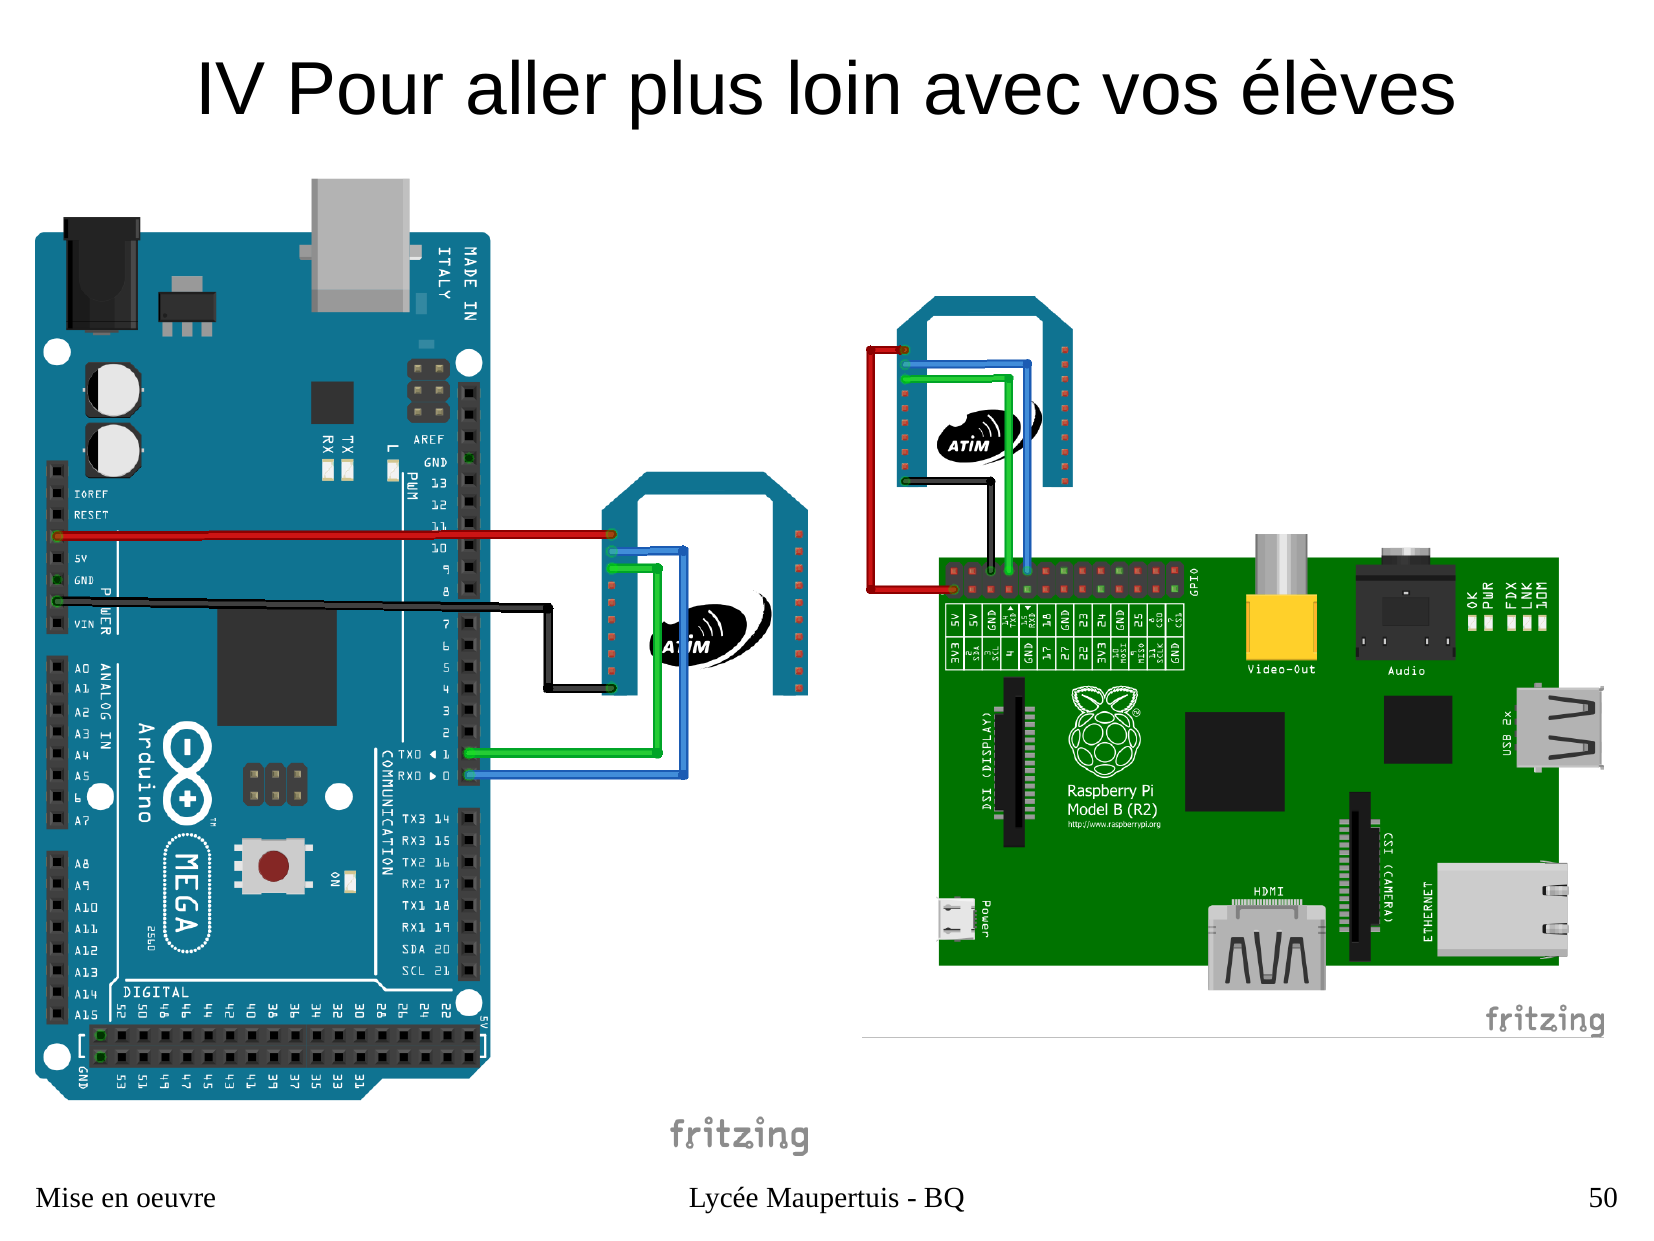

# IV Pour aller plus loin avec vos élèves
Mise en oeuvre
Lycée Maupertuis - BQ
50